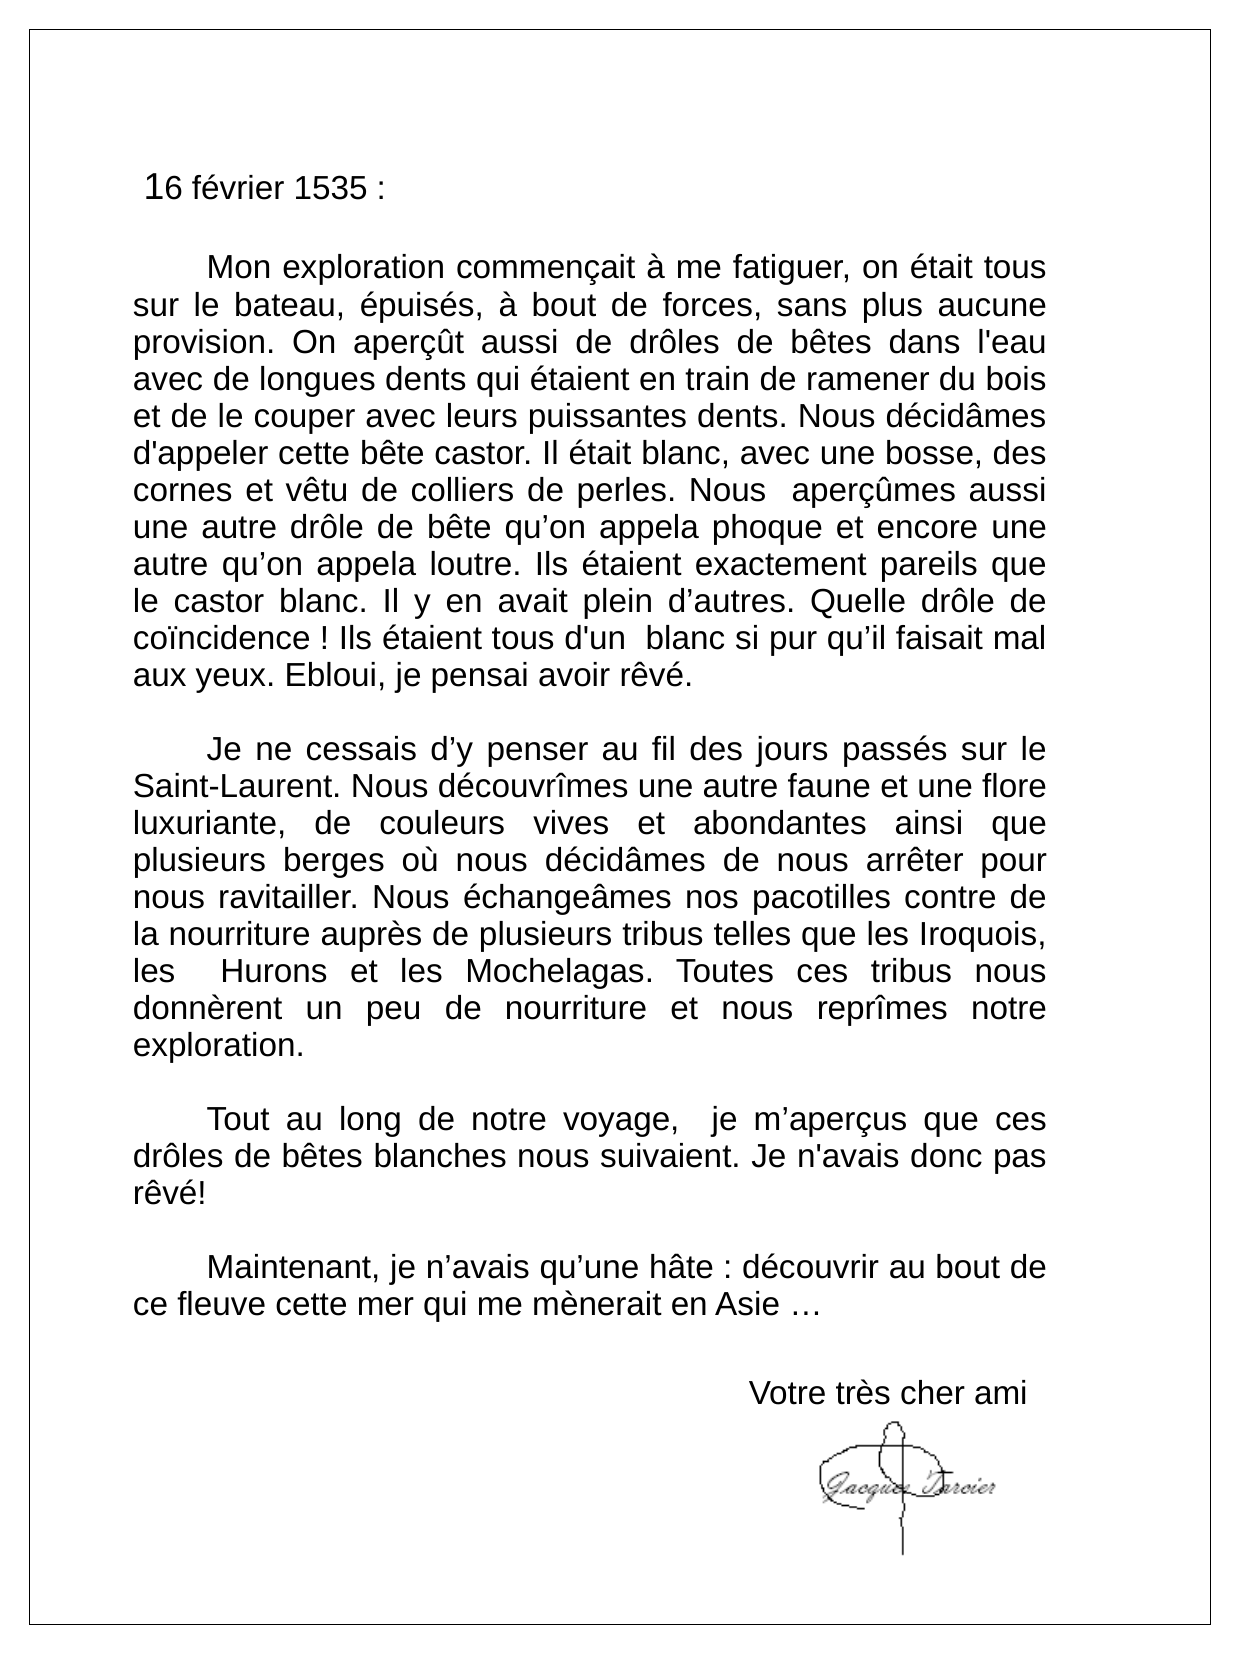

16 février 1535 :
	Mon exploration commençait à me fatiguer, on était tous sur le bateau, épuisés, à bout de forces, sans plus aucune provision. On aperçût aussi de drôles de bêtes dans l'eau avec de longues dents qui étaient en train de ramener du bois et de le couper avec leurs puissantes dents. Nous décidâmes d'appeler cette bête castor. Il était blanc, avec une bosse, des cornes et vêtu de colliers de perles. Nous aperçûmes aussi une autre drôle de bête qu’on appela phoque et encore une autre qu’on appela loutre. Ils étaient exactement pareils que le castor blanc. Il y en avait plein d’autres. Quelle drôle de coïncidence ! Ils étaient tous d'un blanc si pur qu’il faisait mal aux yeux. Ebloui, je pensai avoir rêvé.
	Je ne cessais d’y penser au fil des jours passés sur le Saint-Laurent. Nous découvrîmes une autre faune et une flore luxuriante, de couleurs vives et abondantes ainsi que plusieurs berges où nous décidâmes de nous arrêter pour nous ravitailler. Nous échangeâmes nos pacotilles contre de la nourriture auprès de plusieurs tribus telles que les Iroquois, les Hurons et les Mochelagas. Toutes ces tribus nous donnèrent un peu de nourriture et nous reprîmes notre exploration.
	Tout au long de notre voyage, je m’aperçus que ces drôles de bêtes blanches nous suivaient. Je n'avais donc pas rêvé!
	Maintenant, je n’avais qu’une hâte : découvrir au bout de ce fleuve cette mer qui me mènerait en Asie …
Votre très cher ami